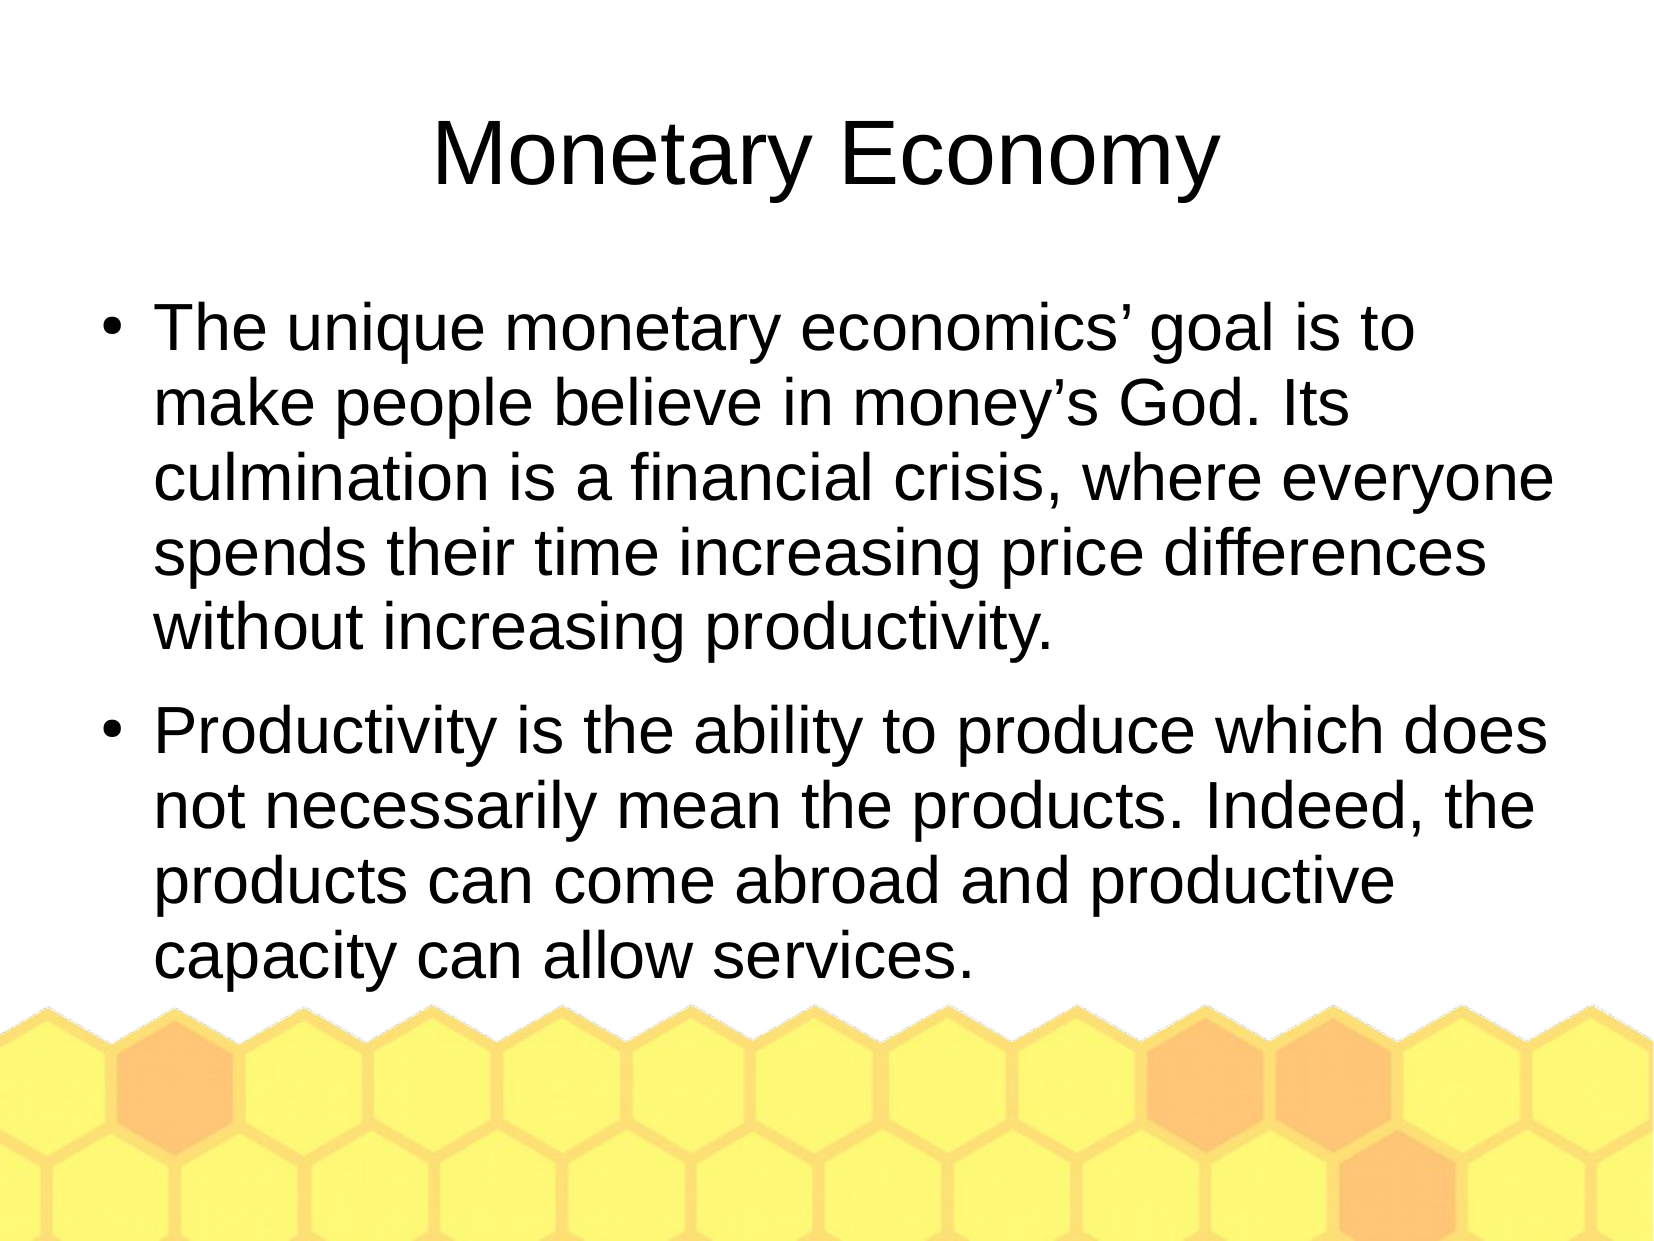

# Monetary Economy
The unique monetary economics’ goal is to make people believe in money’s God. Its culmination is a financial crisis, where everyone spends their time increasing price differences without increasing productivity.
Productivity is the ability to produce which does not necessarily mean the products. Indeed, the products can come abroad and productive capacity can allow services.